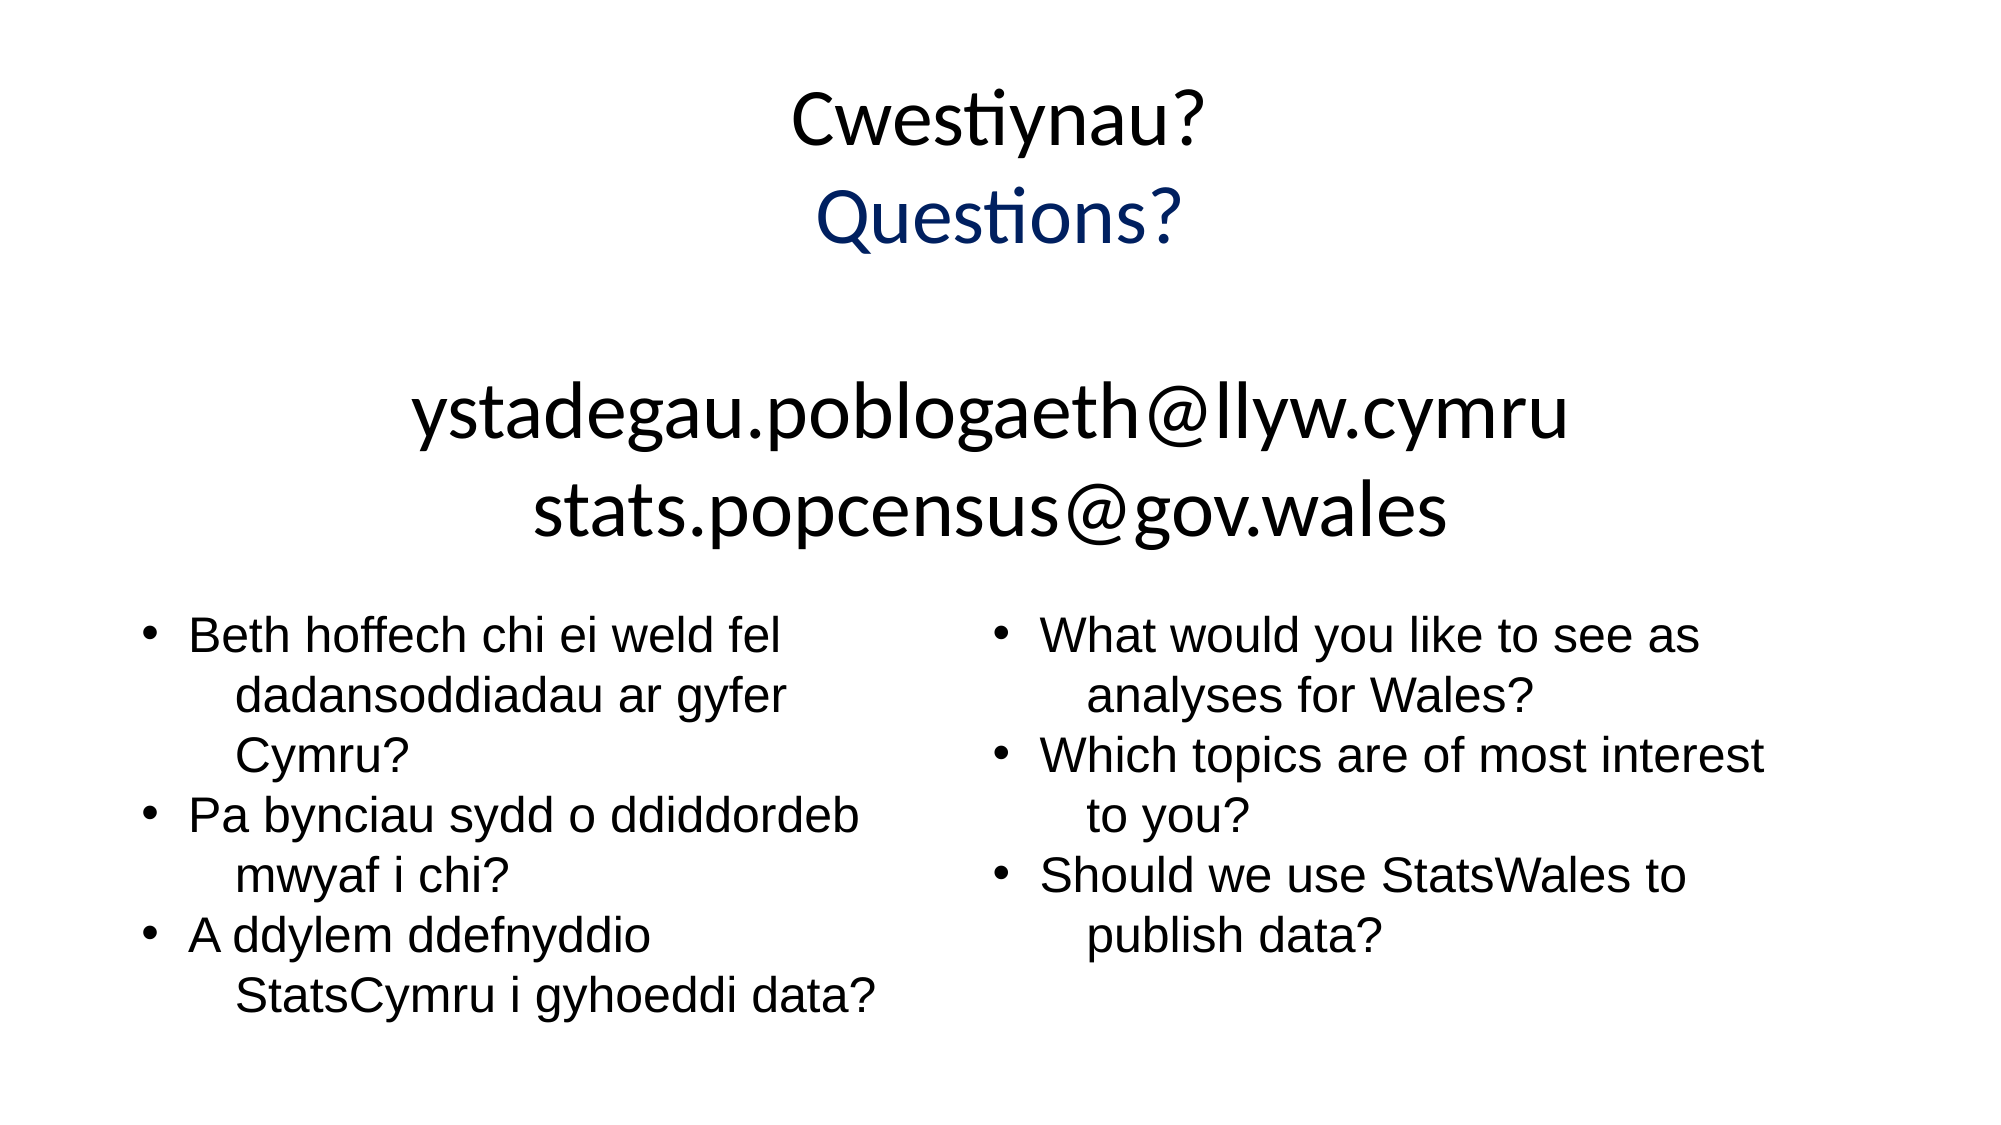

# Cwestiynau? Questions? ystadegau.poblogaeth@llyw.cymru stats.popcensus@gov.wales
Beth hoffech chi ei weld fel dadansoddiadau ar gyfer Cymru?
Pa bynciau sydd o ddiddordeb mwyaf i chi?
A ddylem ddefnyddio StatsCymru i gyhoeddi data?
What would you like to see as analyses for Wales?
Which topics are of most interest to you?
Should we use StatsWales to publish data?